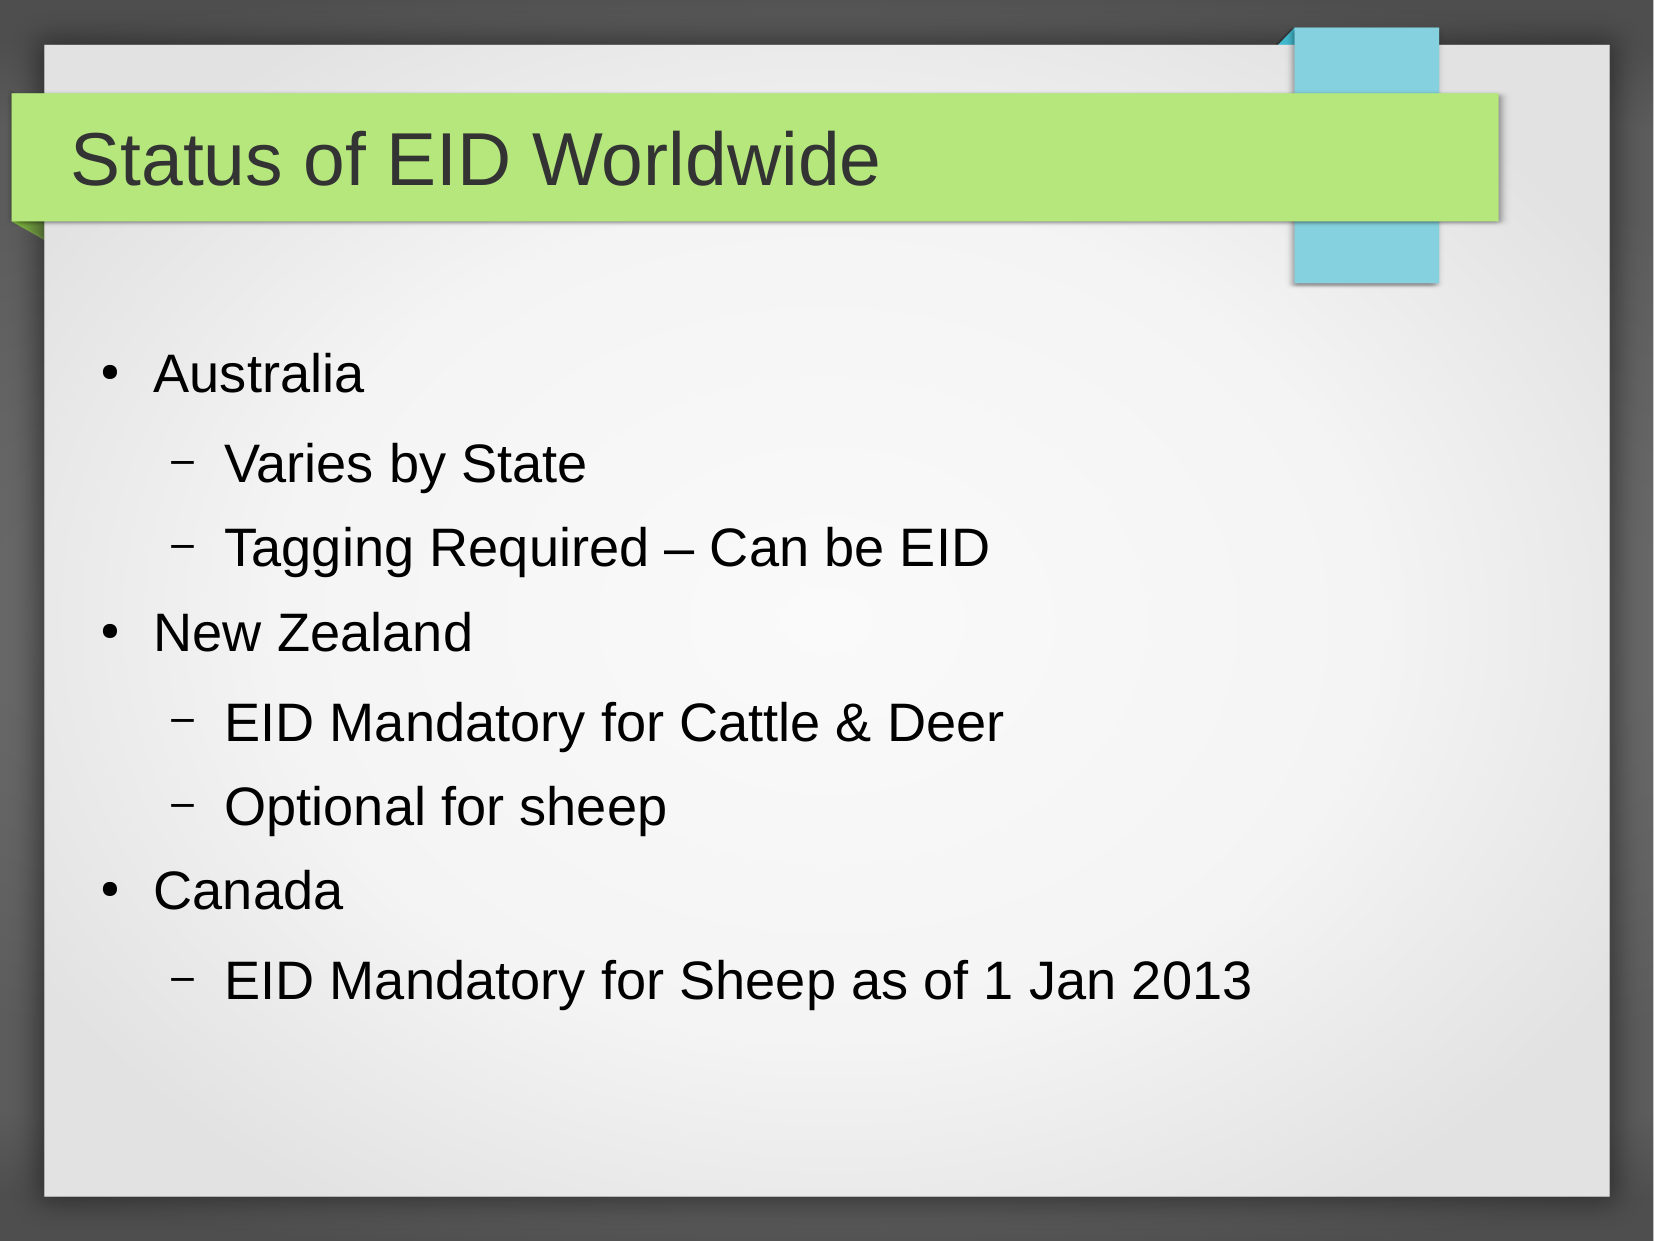

# Status of EID Worldwide
Australia
Varies by State
Tagging Required – Can be EID
New Zealand
EID Mandatory for Cattle & Deer
Optional for sheep
Canada
EID Mandatory for Sheep as of 1 Jan 2013